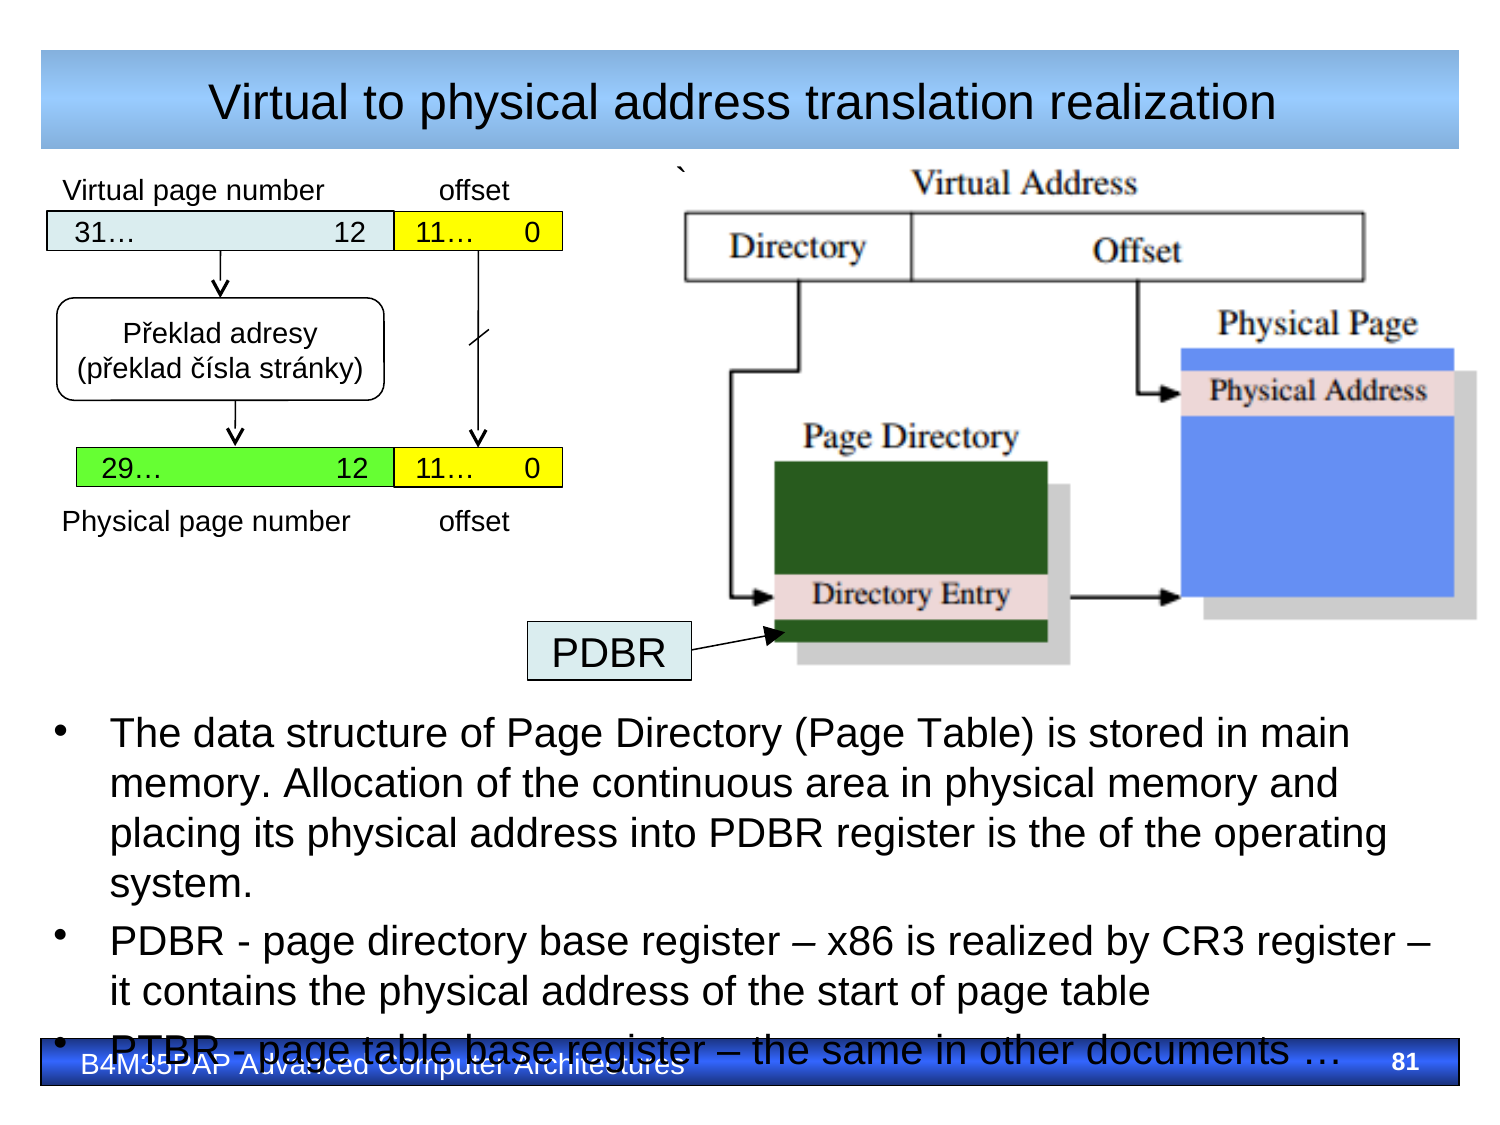

# Virtual to physical address translation realization
`
Virtual page number
offset
31… 12
11… 0
Překlad adresy (překlad čísla stránky)
29… 12
11… 0
Physical page number
offset
PDBR
The data structure of Page Directory (Page Table) is stored in main memory. Allocation of the continuous area in physical memory and placing its physical address into PDBR register is the of the operating system.
PDBR - page directory base register – x86 is realized by CR3 register – it contains the physical address of the start of page table
PTBR - page table base register – the same in other documents …